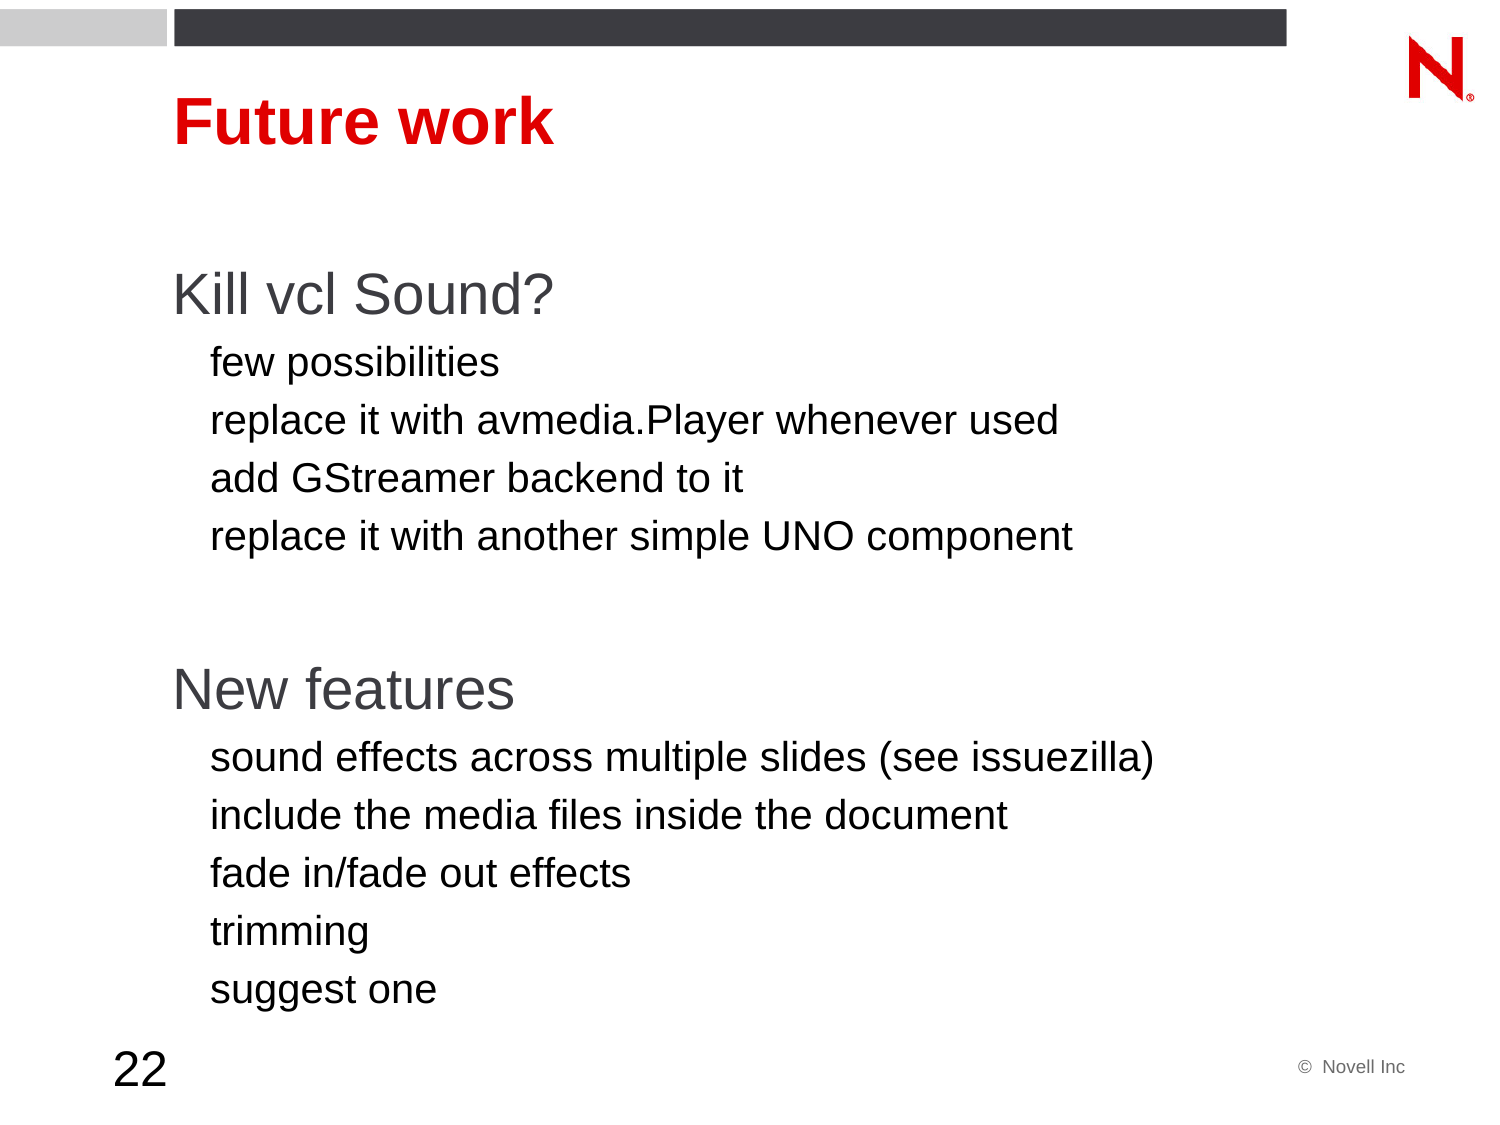

# Future work
Kill vcl Sound?
few possibilities
replace it with avmedia.Player whenever used
add GStreamer backend to it
replace it with another simple UNO component
New features
sound effects across multiple slides (see issuezilla)
include the media files inside the document
fade in/fade out effects
trimming
suggest one